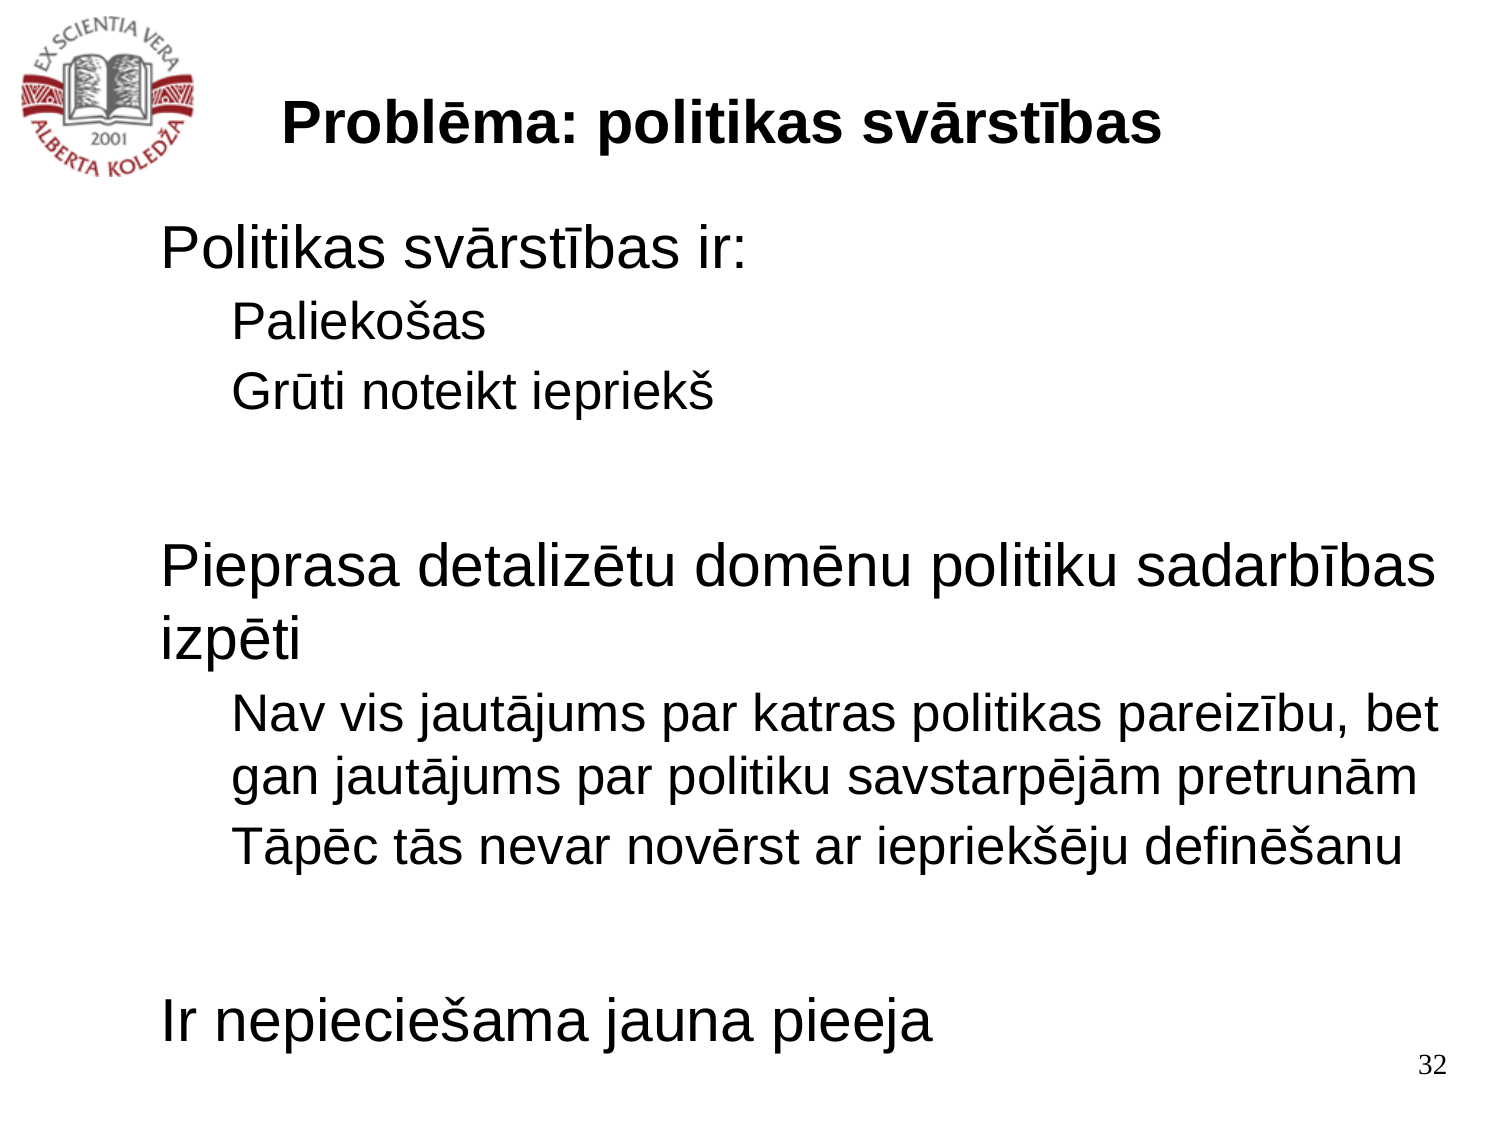

# Problēma: politikas svārstības
Politikas svārstības ir:
Paliekošas
Grūti noteikt iepriekš
Pieprasa detalizētu domēnu politiku sadarbības izpēti
Nav vis jautājums par katras politikas pareizību, bet gan jautājums par politiku savstarpējām pretrunām
Tāpēc tās nevar novērst ar iepriekšēju definēšanu
Ir nepieciešama jauna pieeja